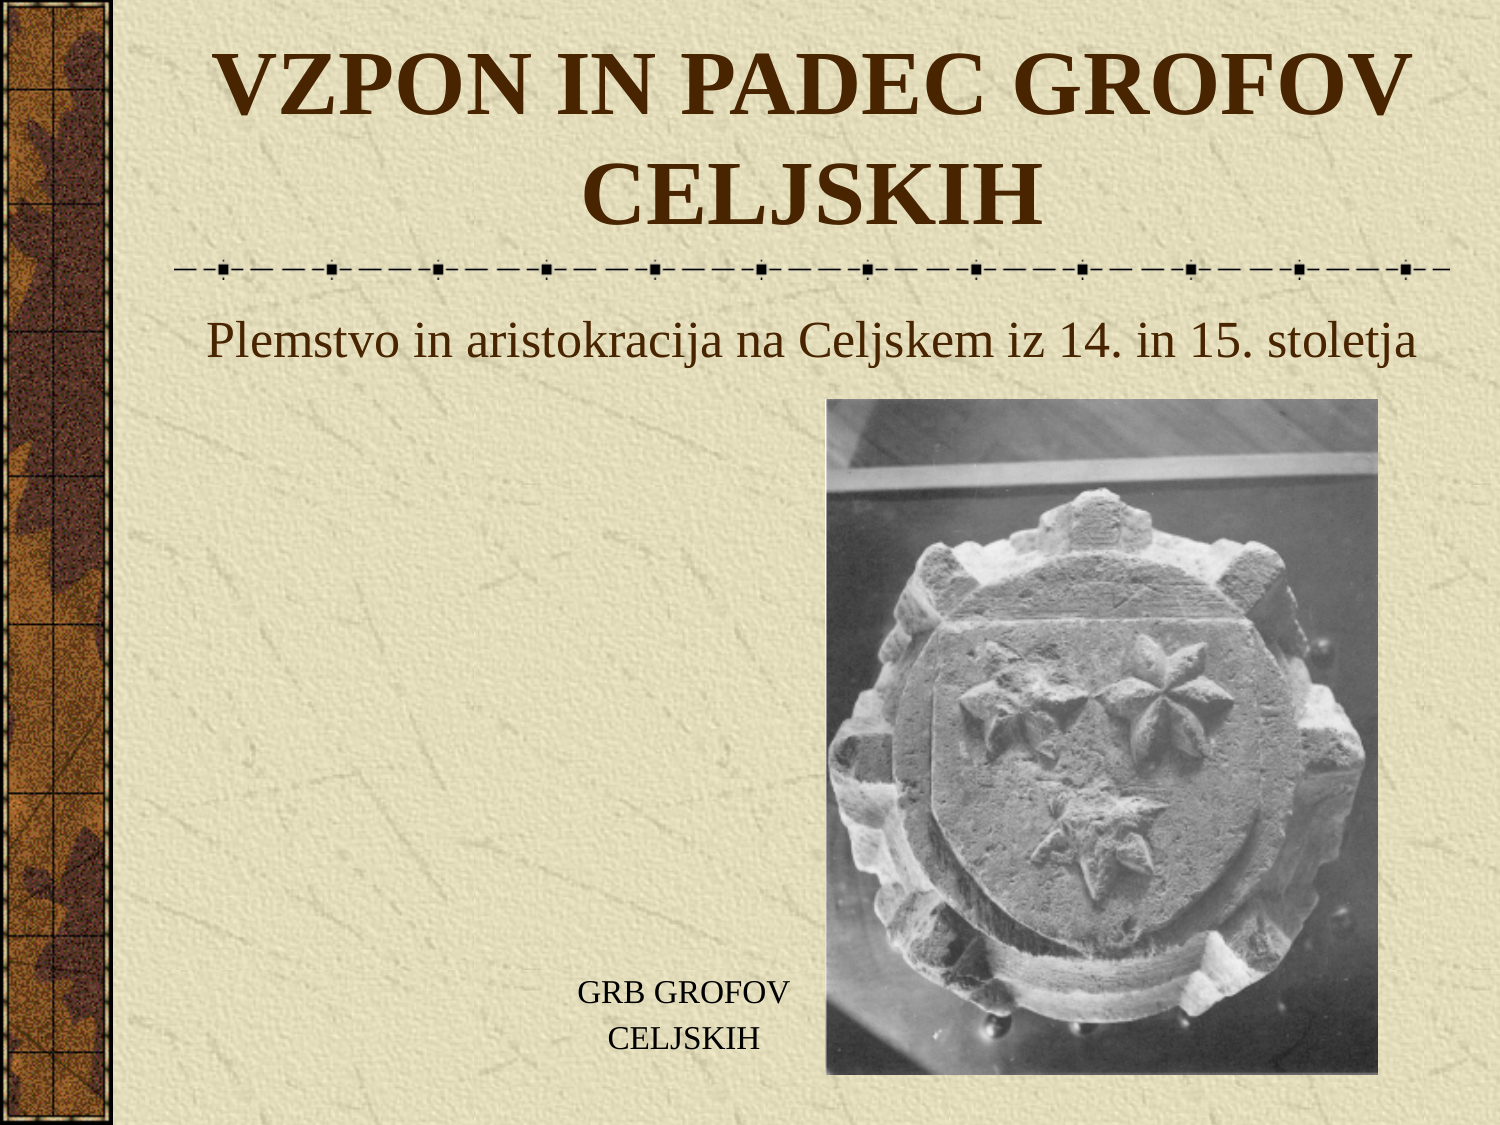

# VZPON IN PADEC GROFOV CELJSKIH Plemstvo in aristokracija na Celjskem iz 14. in 15. stoletja
GRB GROFOV
CELJSKIH